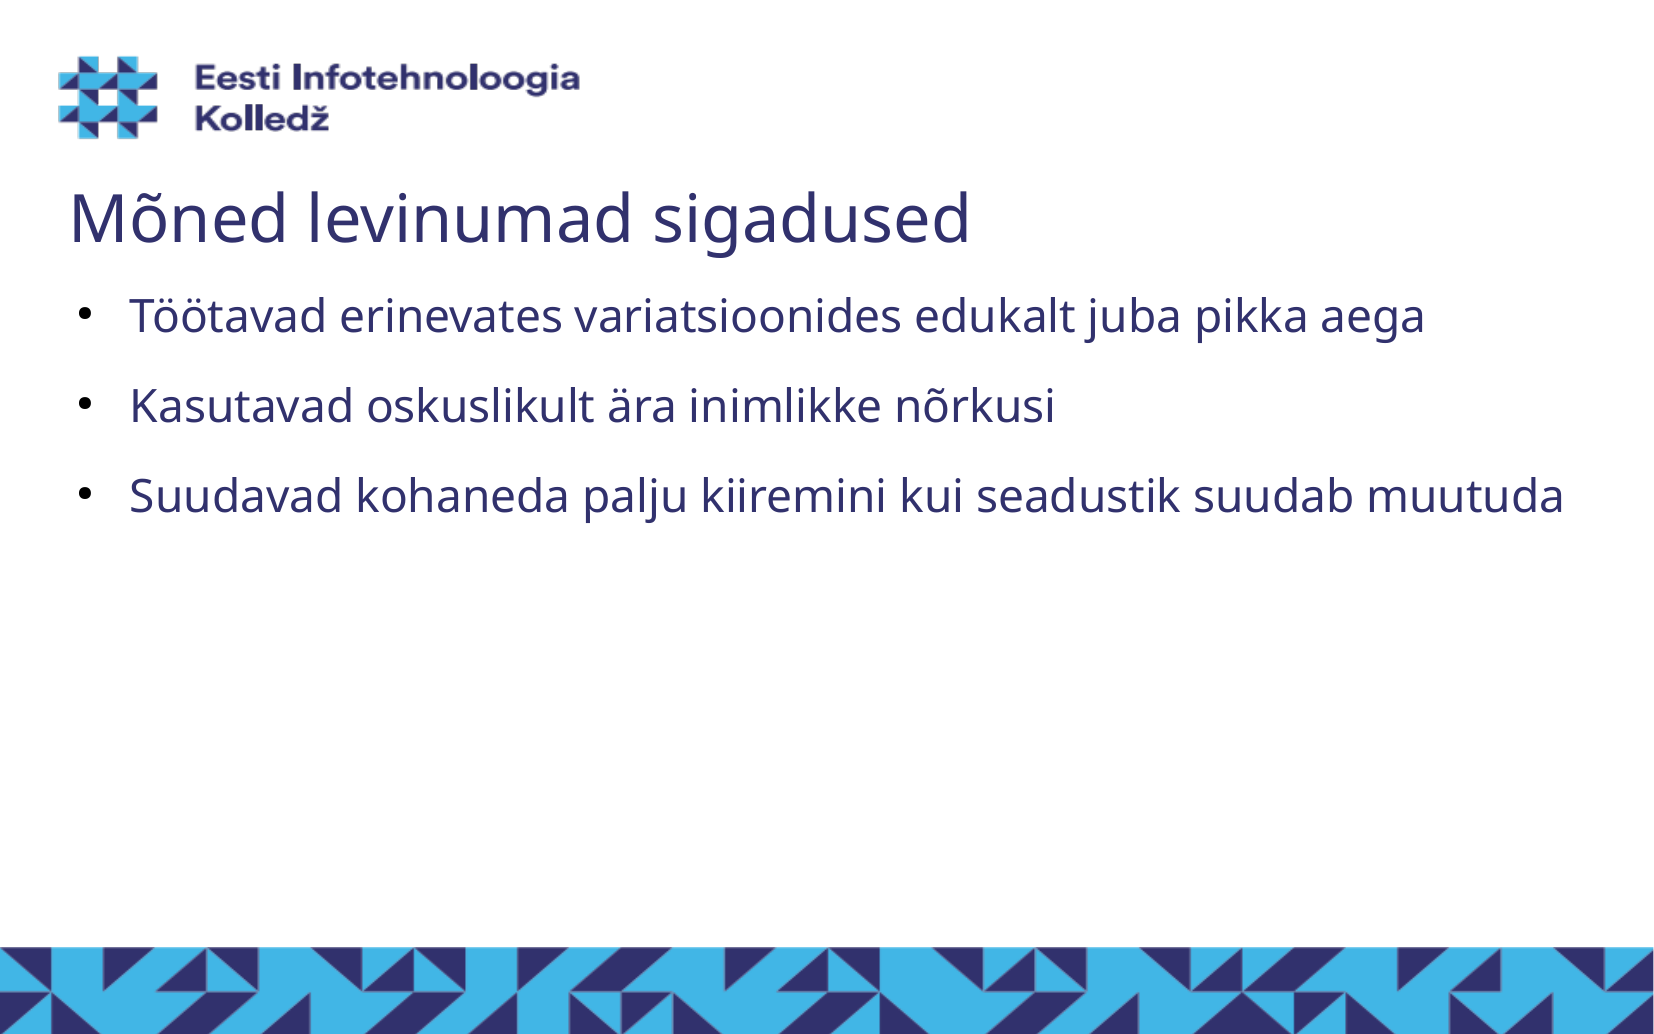

# Mõned levinumad sigadused
Töötavad erinevates variatsioonides edukalt juba pikka aega
Kasutavad oskuslikult ära inimlikke nõrkusi
Suudavad kohaneda palju kiiremini kui seadustik suudab muutuda